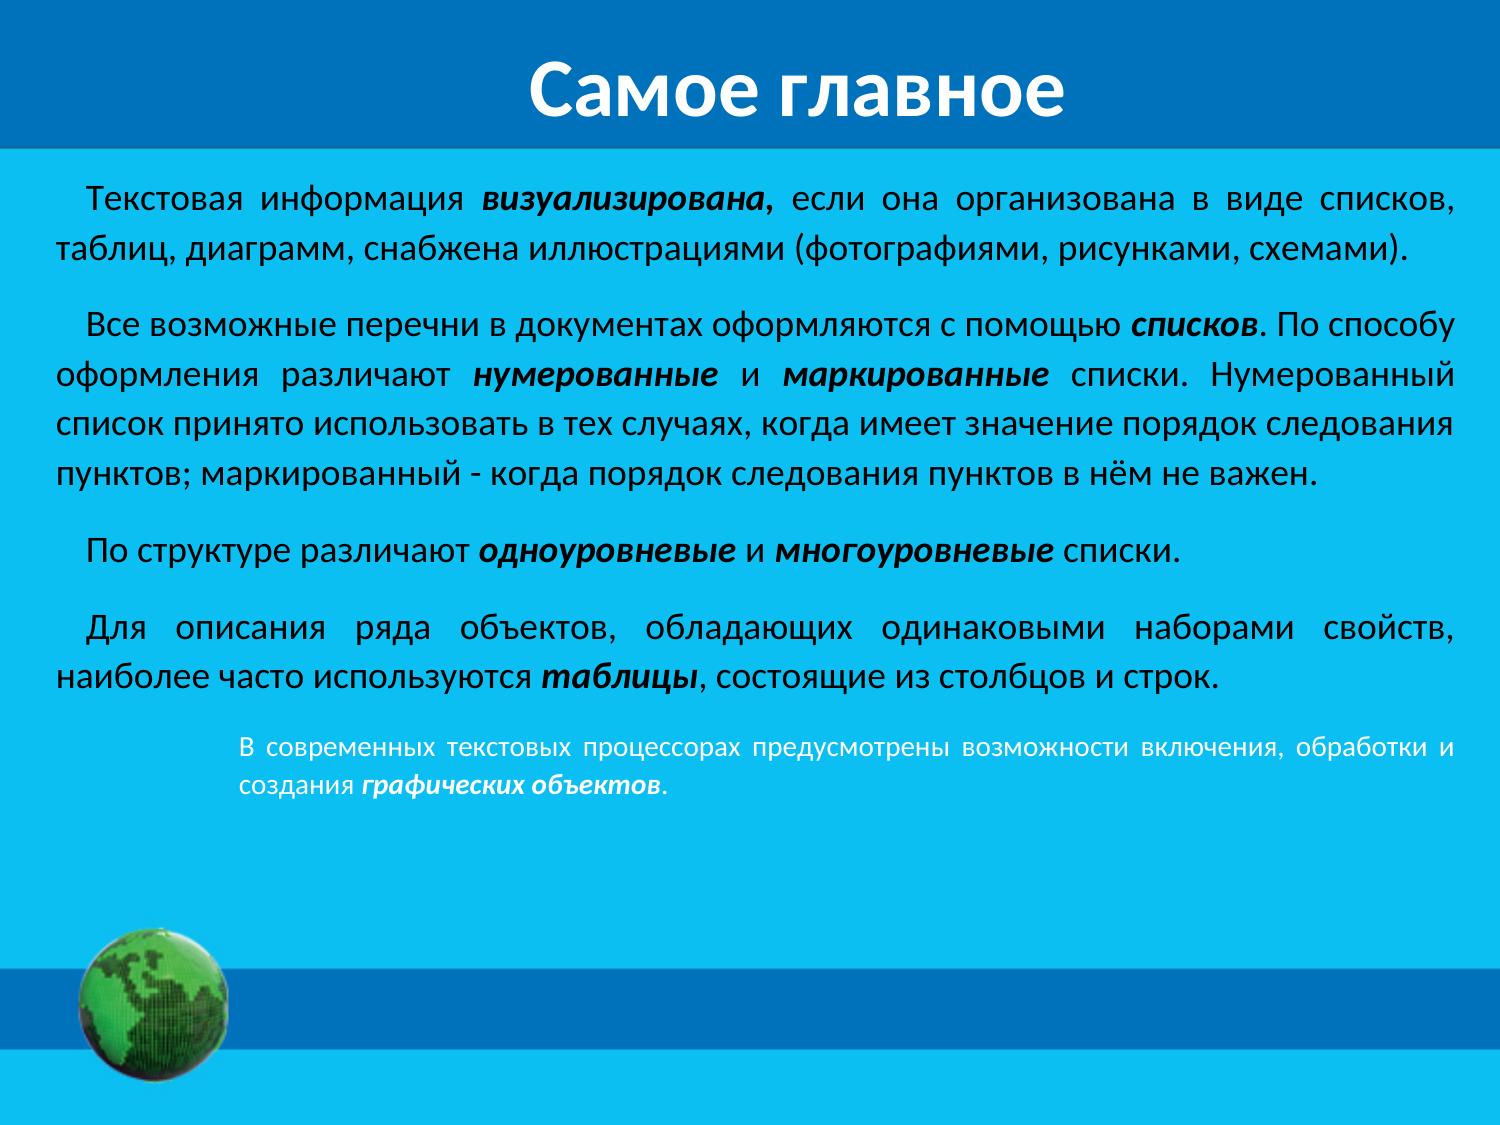

Самое главное
Текстовая информация визуализирована, если она организована в виде списков, таблиц, диаграмм, снабжена иллюстрациями (фотографиями, рисунками, схемами).
Все возможные перечни в документах оформляются с помощью списков. По способу оформления различают нумерованные и маркированные списки. Нумерованный список принято использовать в тех случаях, когда имеет значение порядок следования пунктов; маркированный - когда порядок следования пунктов в нём не важен.
По структуре различают одноуровневые и многоуровневые списки.
Для описания ряда объектов, обладающих одинаковыми наборами свойств, наиболее часто используются таблицы, состоящие из столбцов и строк.
В современных текстовых процессорах предусмотрены возможности включения, обработки и создания графических объектов.